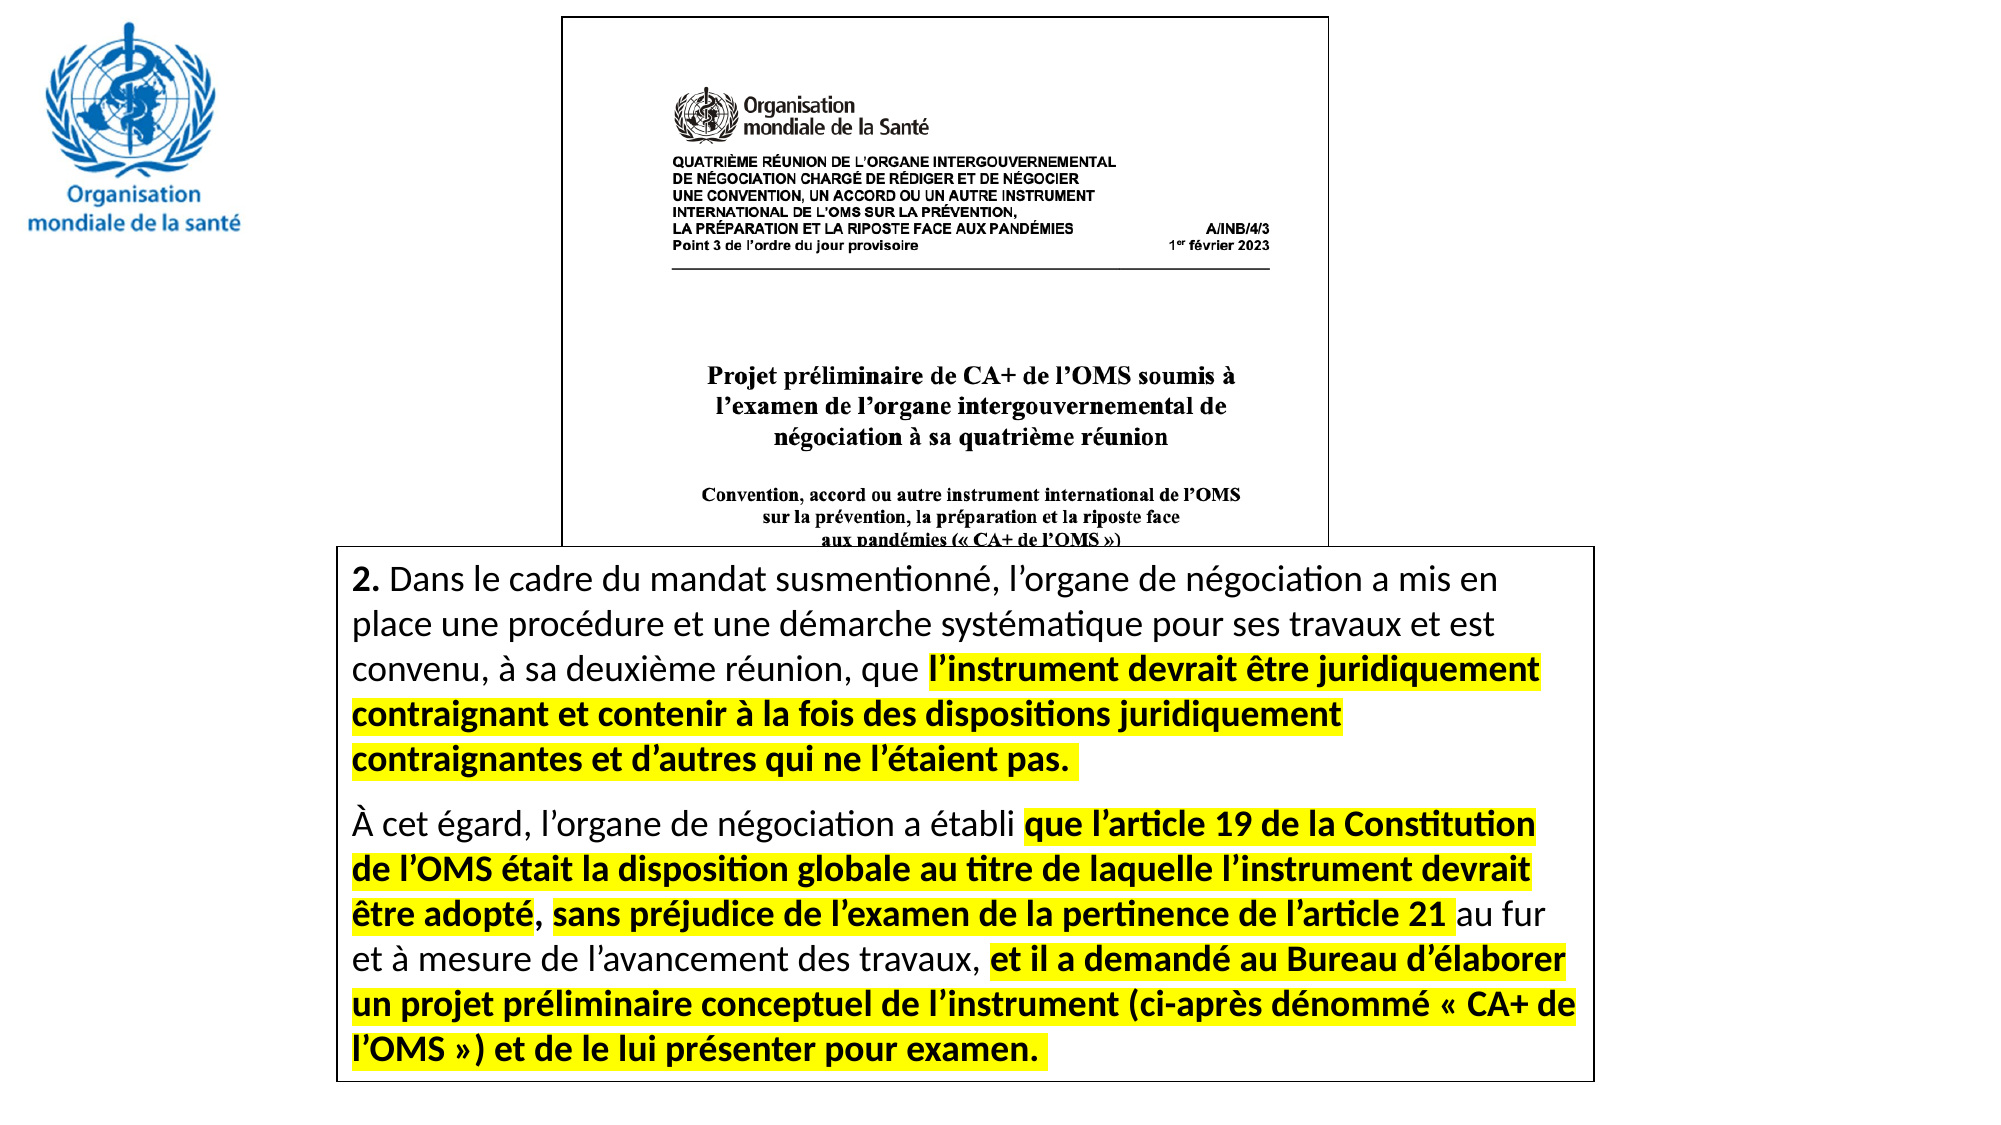

2. Dans le cadre du mandat susmentionné, l’organe de négociation a mis en place une procédure et une démarche systématique pour ses travaux et est convenu, à sa deuxième réunion, que l’instrument devrait être juridiquement contraignant et contenir à la fois des dispositions juridiquement contraignantes et d’autres qui ne l’étaient pas.
À cet égard, l’organe de négociation a établi que l’article 19 de la Constitution de l’OMS était la disposition globale au titre de laquelle l’instrument devrait être adopté, sans préjudice de l’examen de la pertinence de l’article 21 au fur et à mesure de l’avancement des travaux, et il a demandé au Bureau d’élaborer un projet préliminaire conceptuel de l’instrument (ci-après dénommé « CA+ de l’OMS ») et de le lui présenter pour examen.